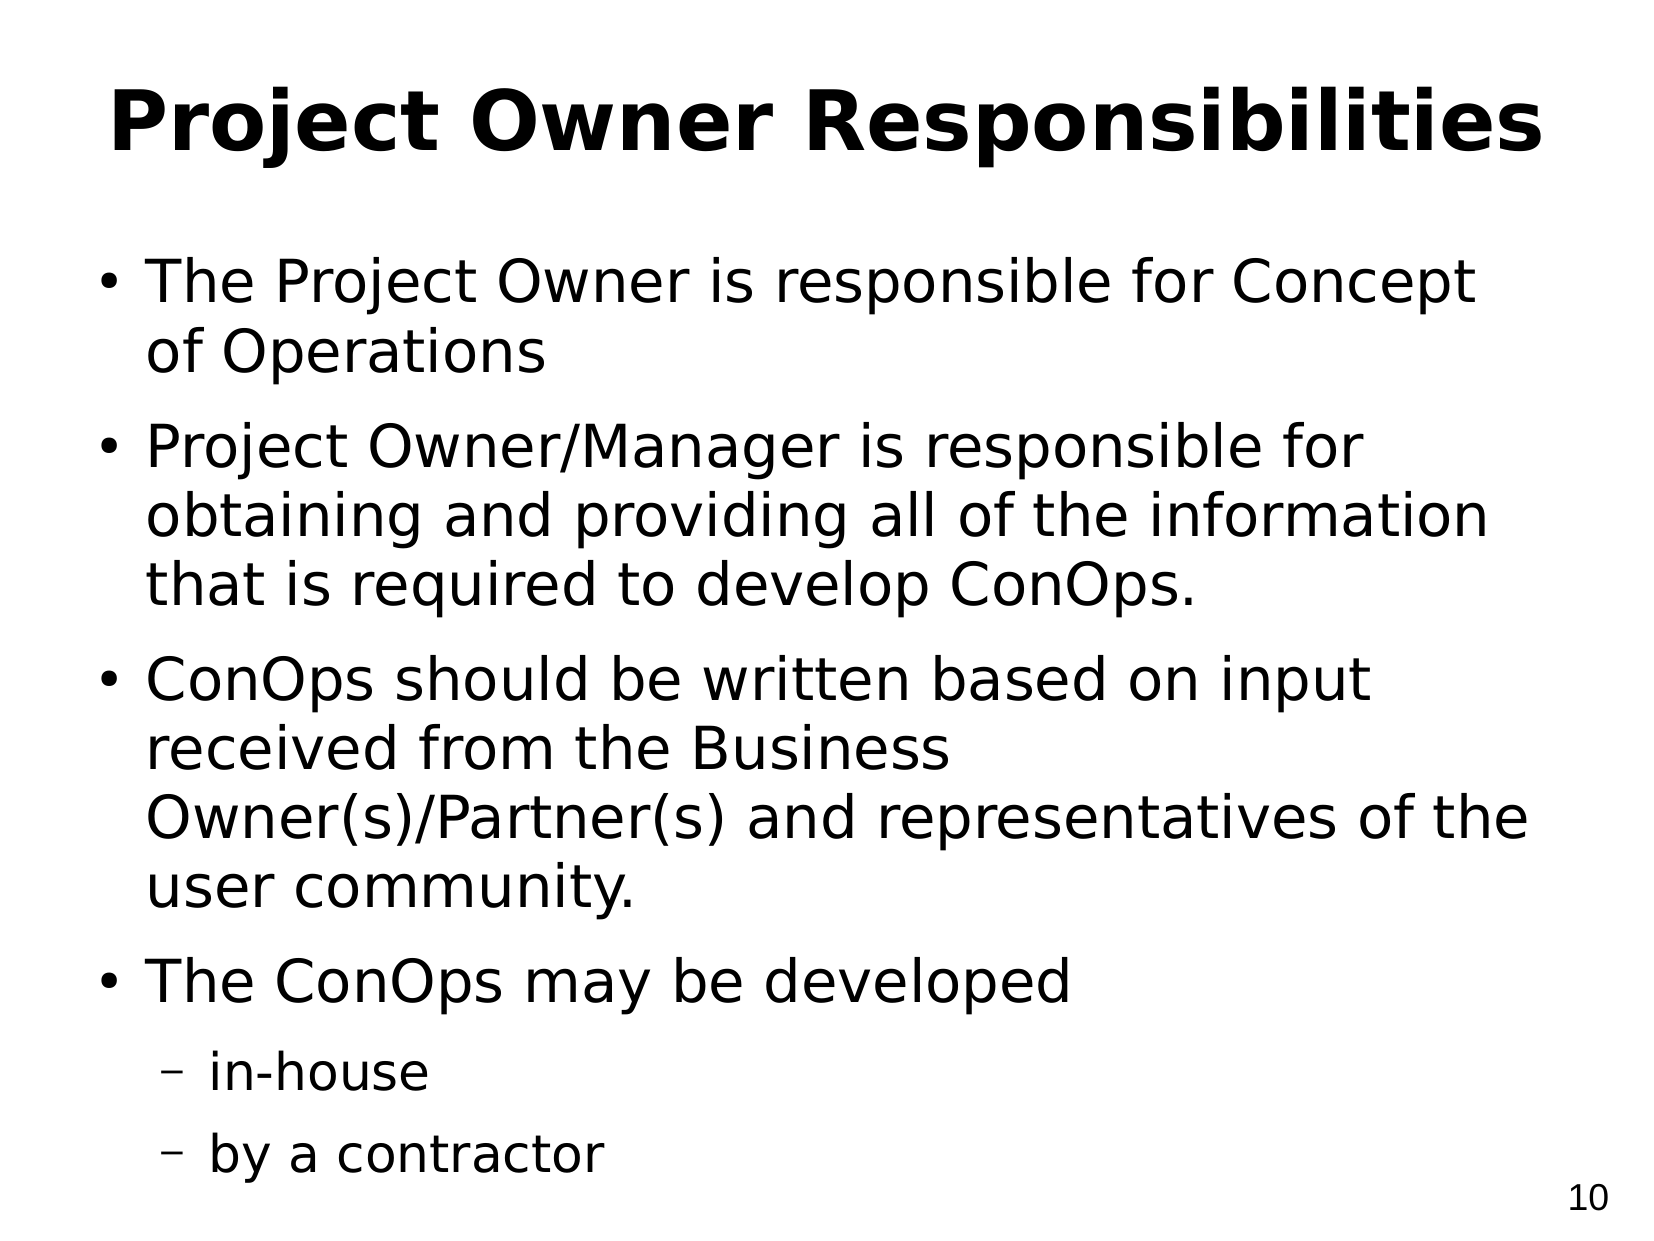

# Project Owner Responsibilities
The Project Owner is responsible for Concept of Operations
Project Owner/Manager is responsible for obtaining and providing all of the information that is required to develop ConOps.
ConOps should be written based on input received from the Business Owner(s)/Partner(s) and representatives of the user community.
The ConOps may be developed
in-house
by a contractor